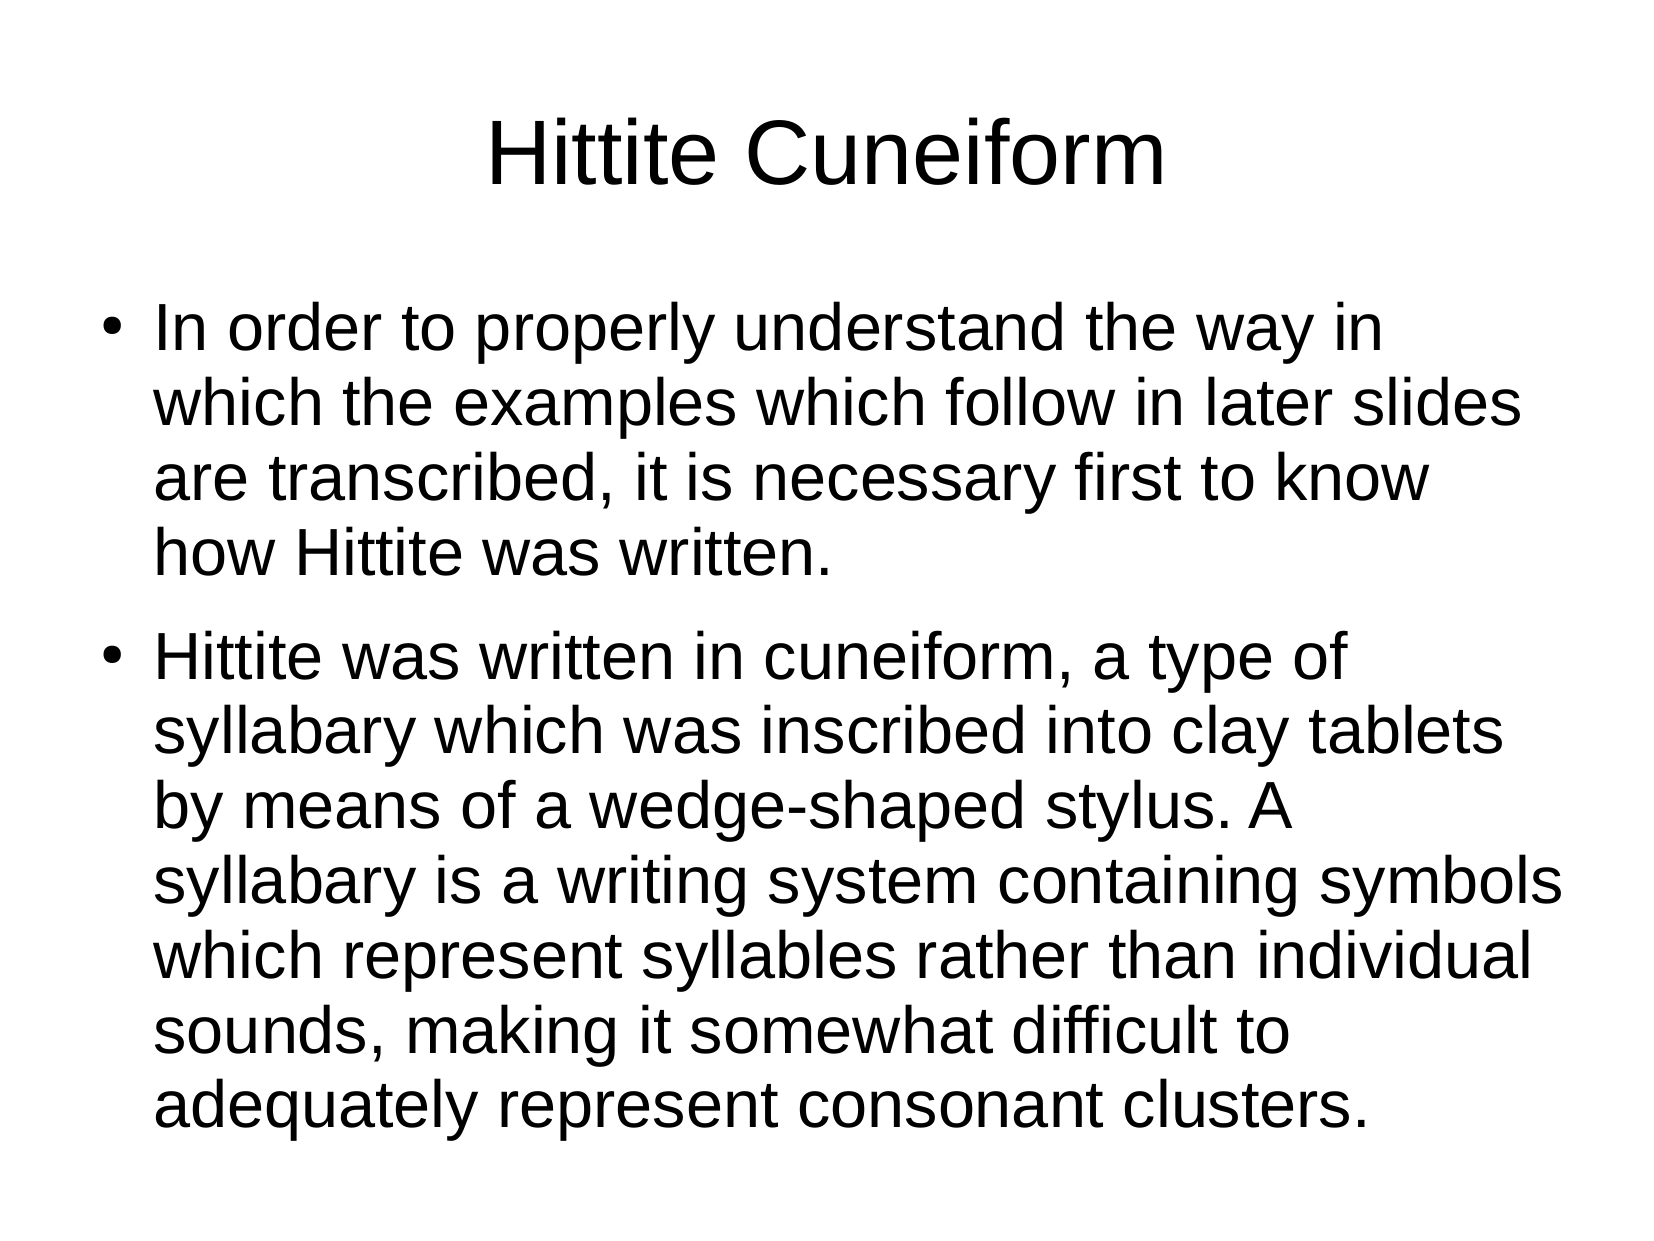

# Hittite Cuneiform
In order to properly understand the way in which the examples which follow in later slides are transcribed, it is necessary first to know how Hittite was written.
Hittite was written in cuneiform, a type of syllabary which was inscribed into clay tablets by means of a wedge-shaped stylus. A syllabary is a writing system containing symbols which represent syllables rather than individual sounds, making it somewhat difficult to adequately represent consonant clusters.